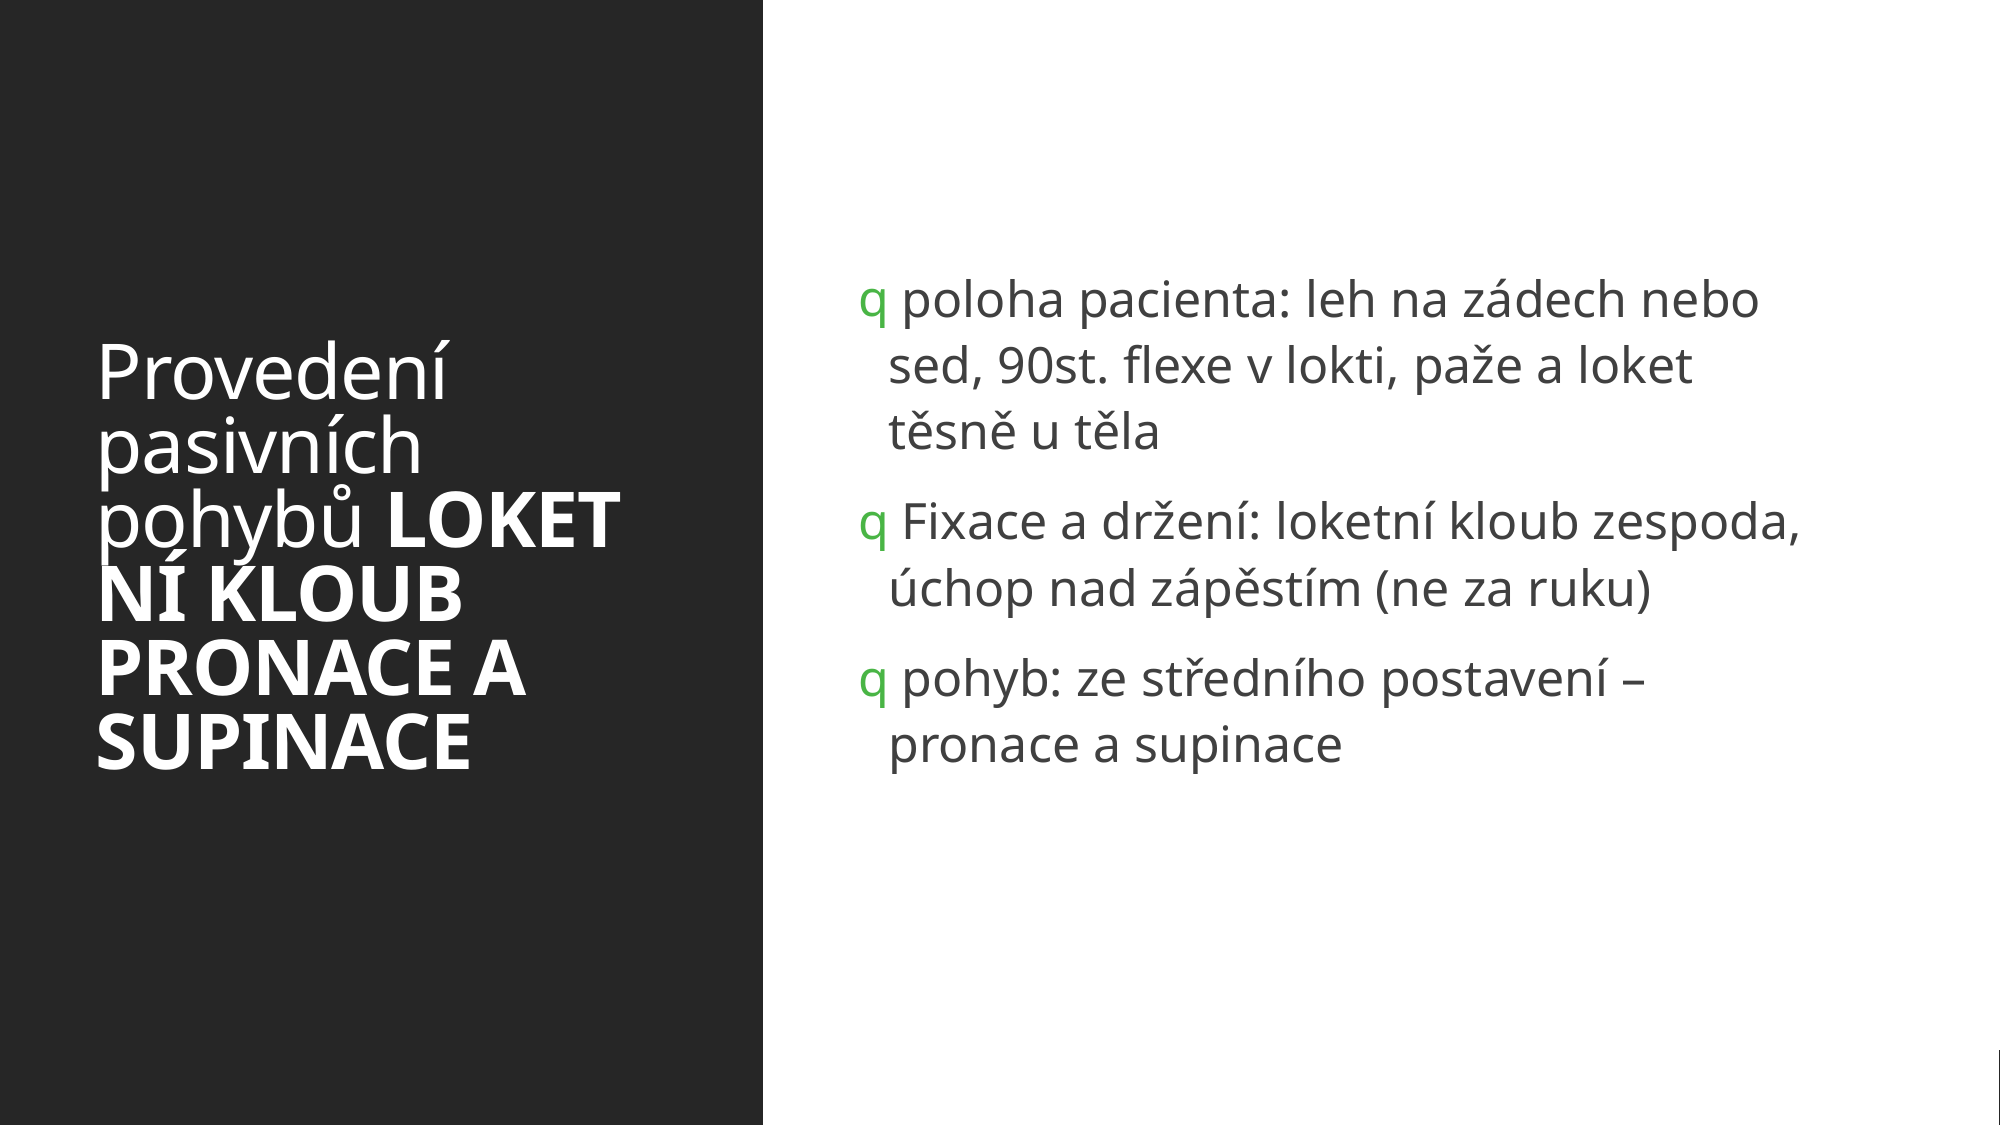

# Provedení pasivních pohybů LOKETNÍ KLOUB PRONACE A SUPINACE
 poloha pacienta: leh na zádech nebo sed, 90st. flexe v lokti, paže a loket těsně u těla
 Fixace a držení: loketní kloub zespoda, úchop nad zápěstím (ne za ruku)
 pohyb: ze středního postavení – pronace a supinace